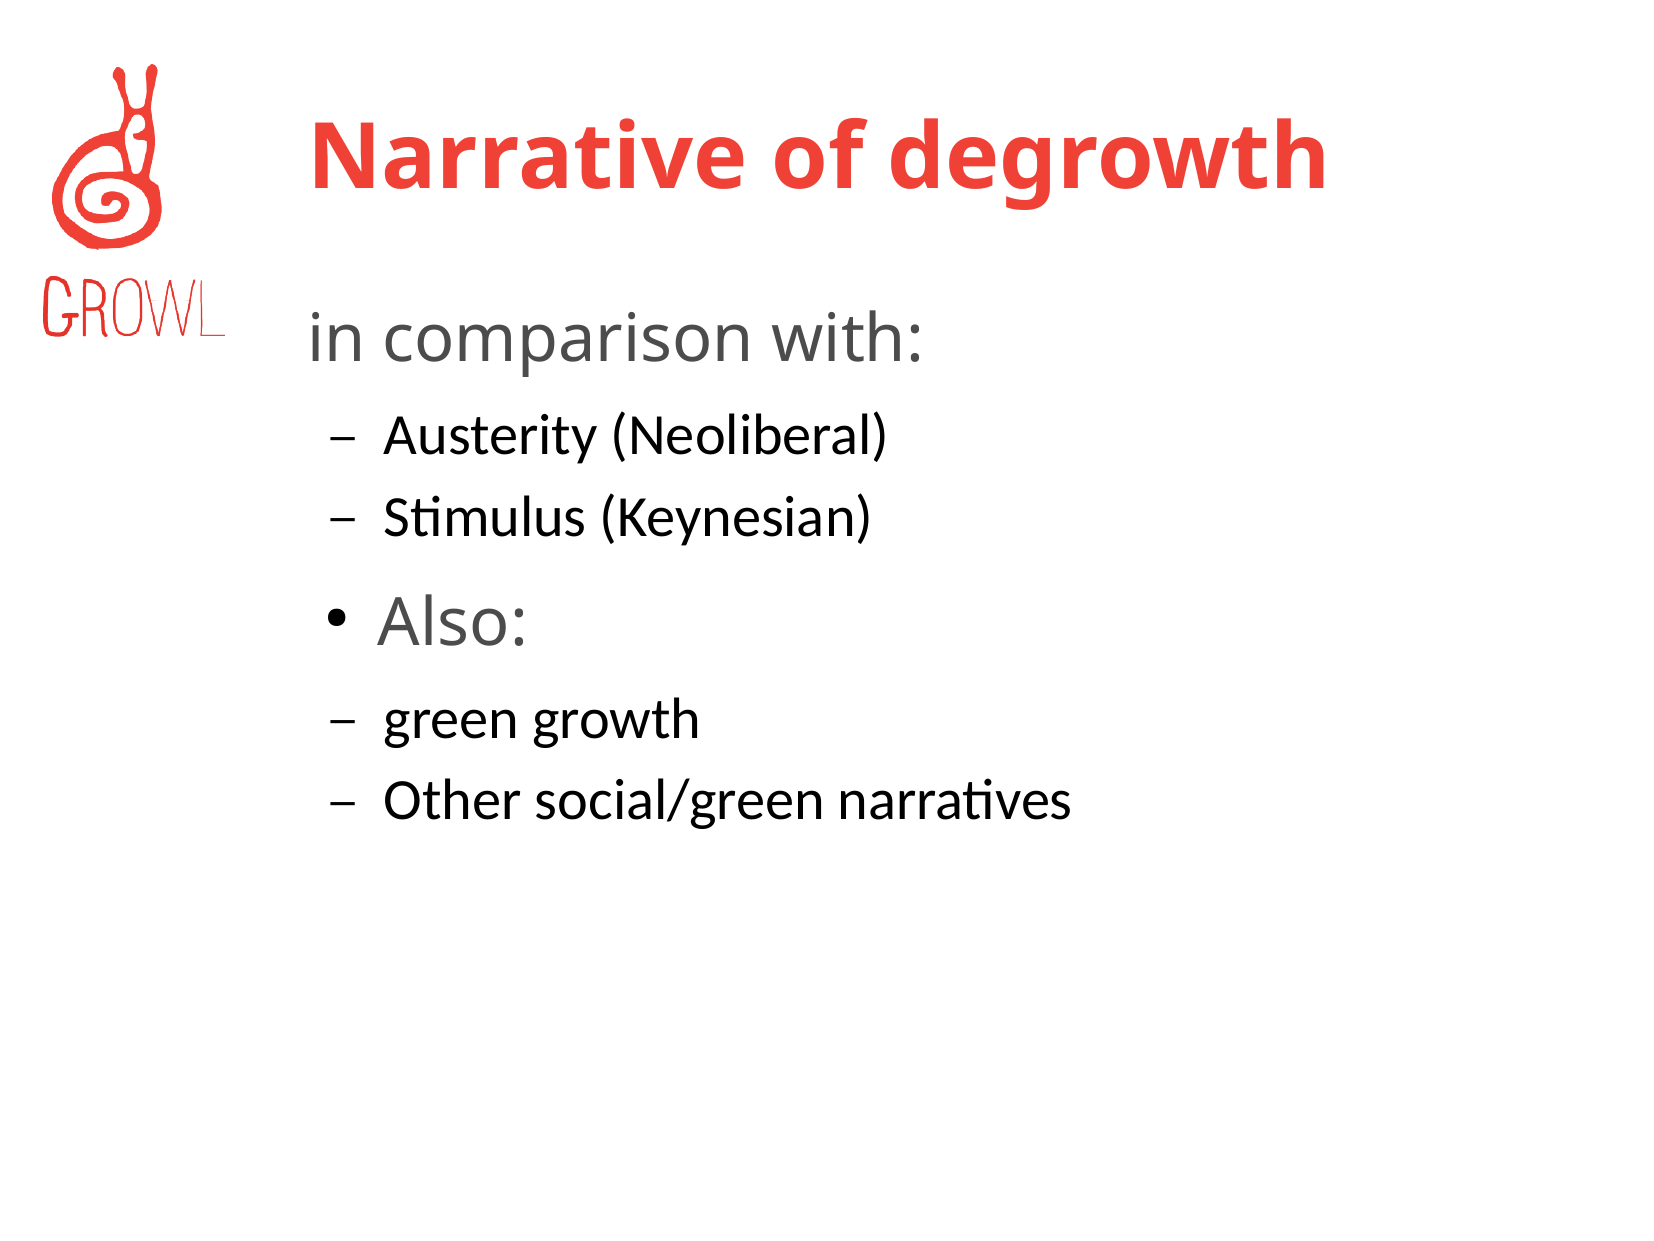

# Narrative of degrowth
in comparison with:
Austerity (Neoliberal)
Stimulus (Keynesian)
Also:
green growth
Other social/green narratives